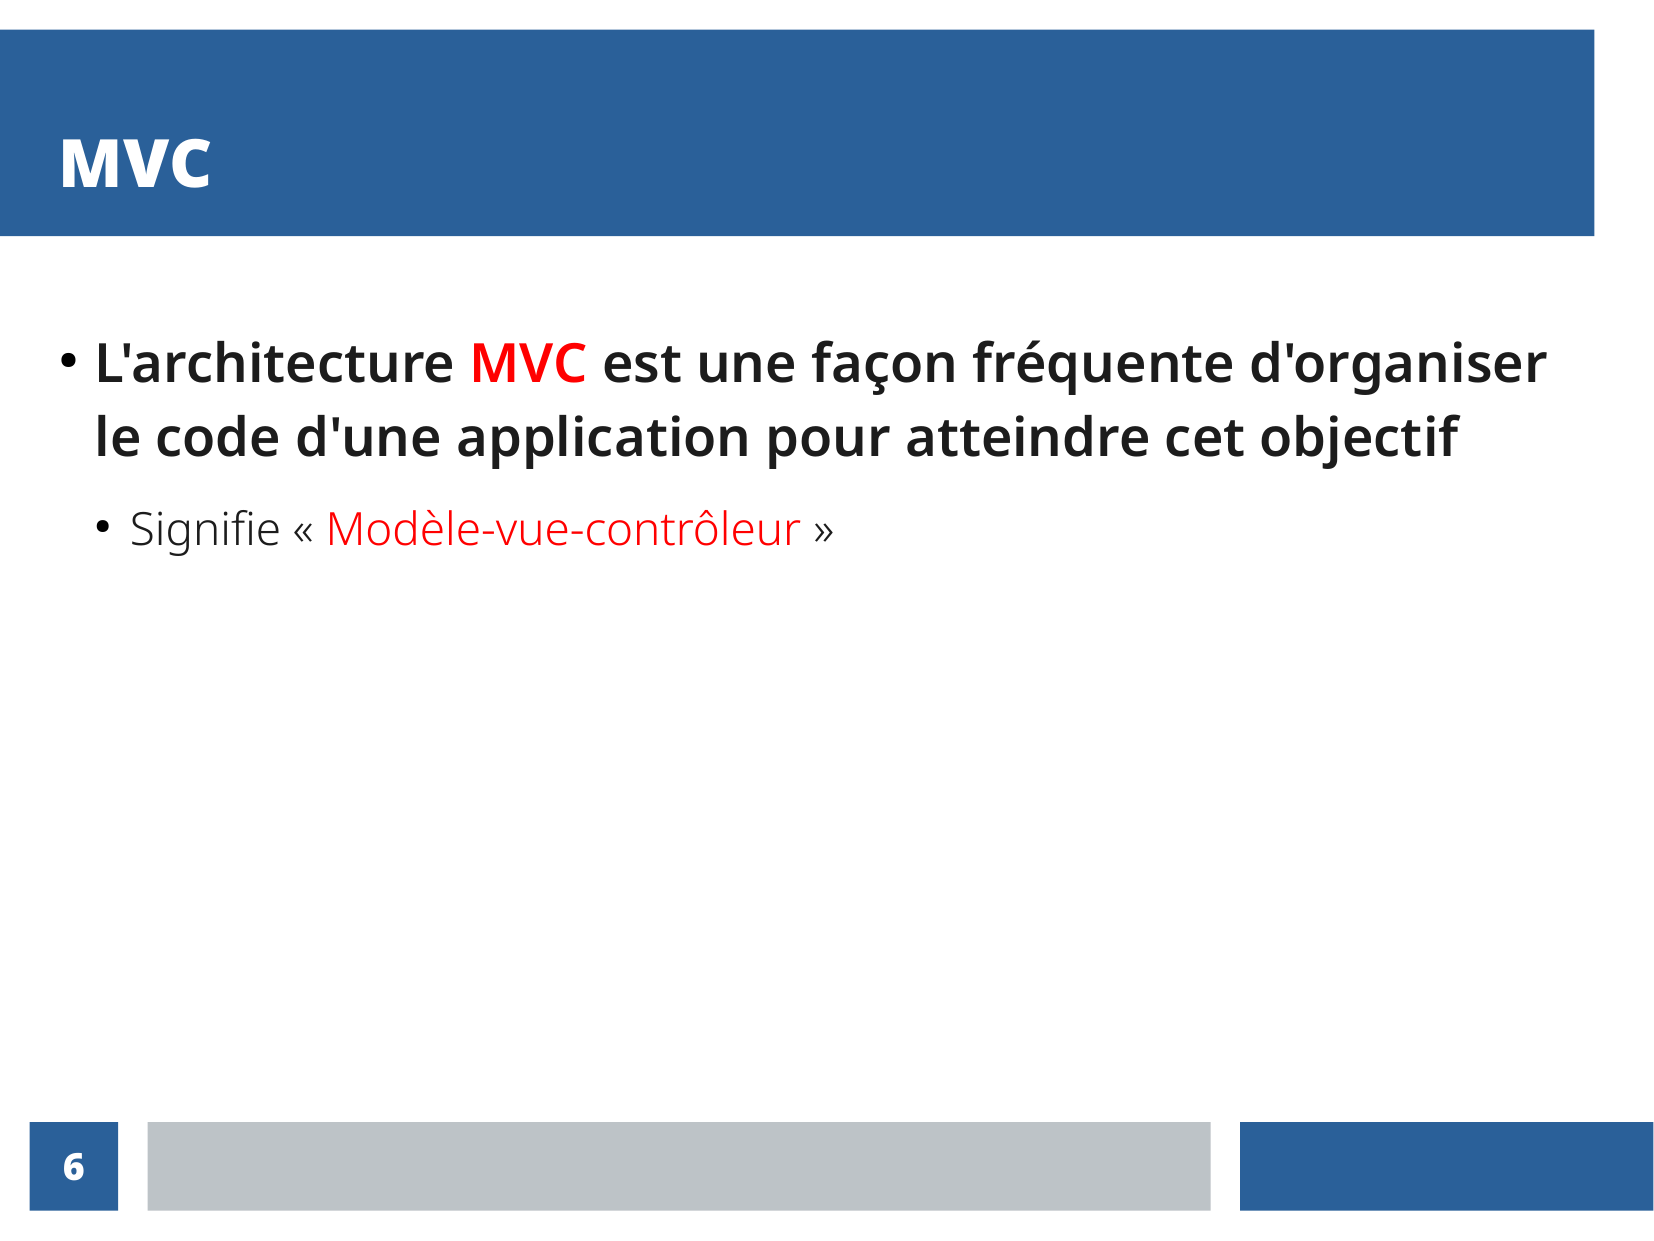

# MVC
L'architecture MVC est une façon fréquente d'organiser le code d'une application pour atteindre cet objectif
Signifie « Modèle-vue-contrôleur »
6